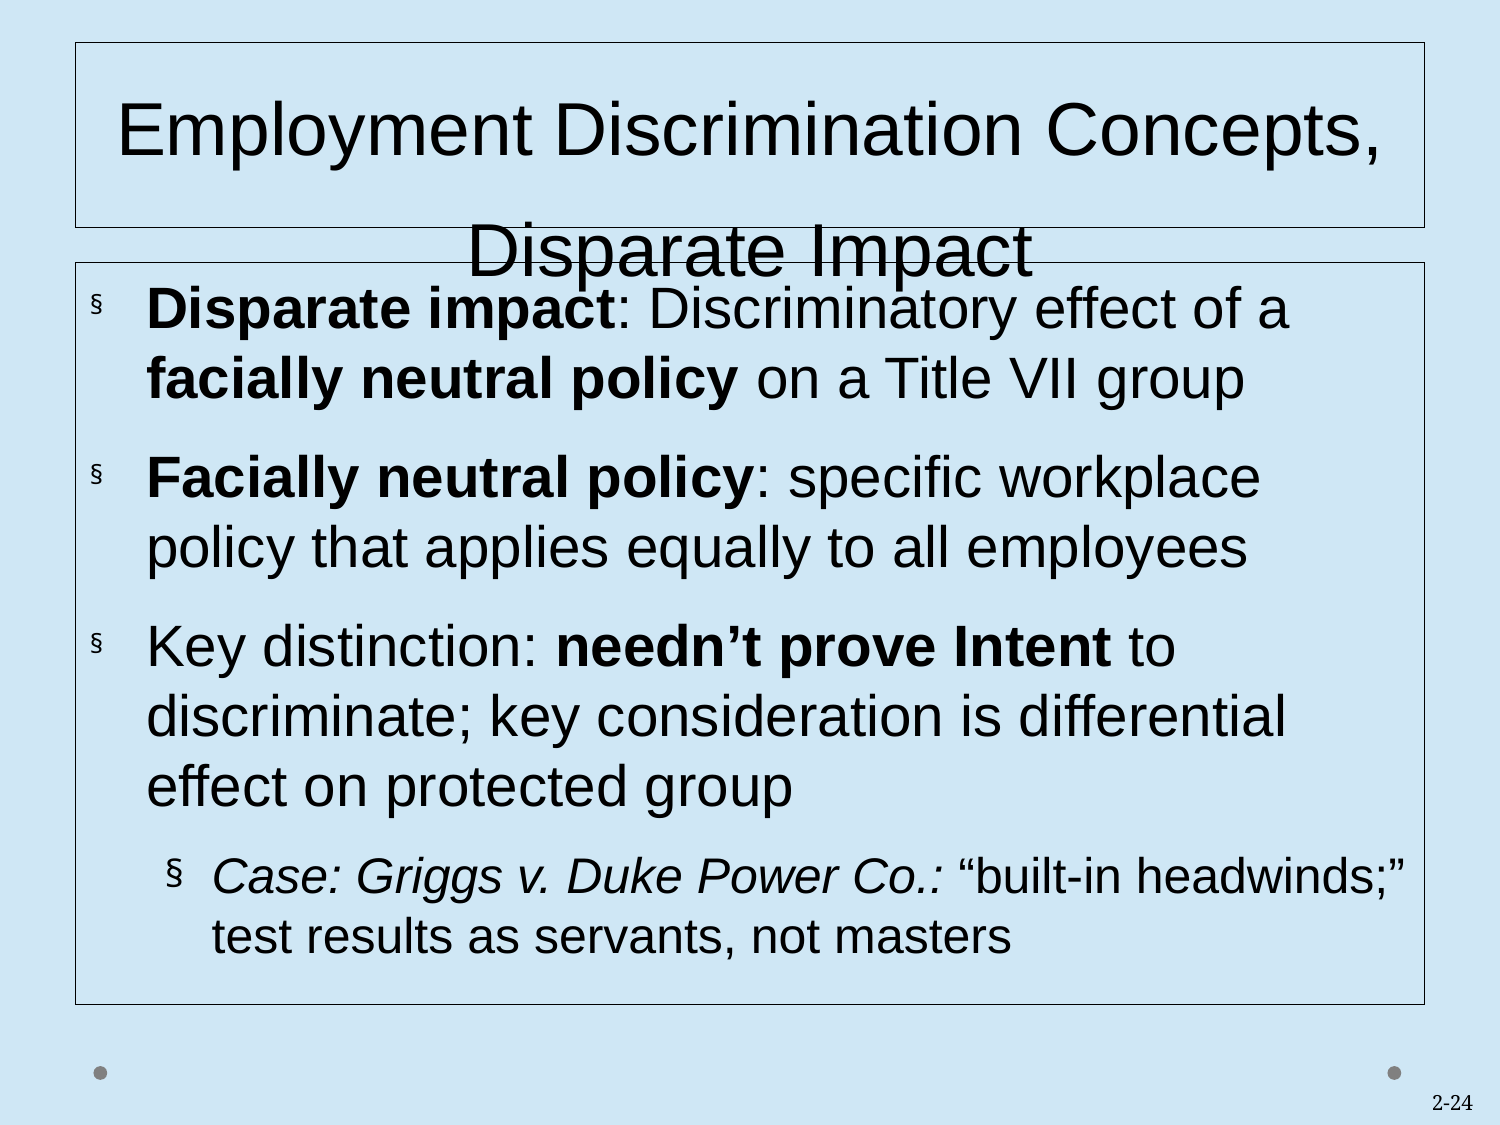

# Employment Discrimination Concepts, Disparate Impact
Disparate impact: Discriminatory effect of a facially neutral policy on a Title VII group
Facially neutral policy: specific workplace policy that applies equally to all employees
Key distinction: needn’t prove Intent to discriminate; key consideration is differential effect on protected group
Case: Griggs v. Duke Power Co.: “built-in headwinds;” test results as servants, not masters